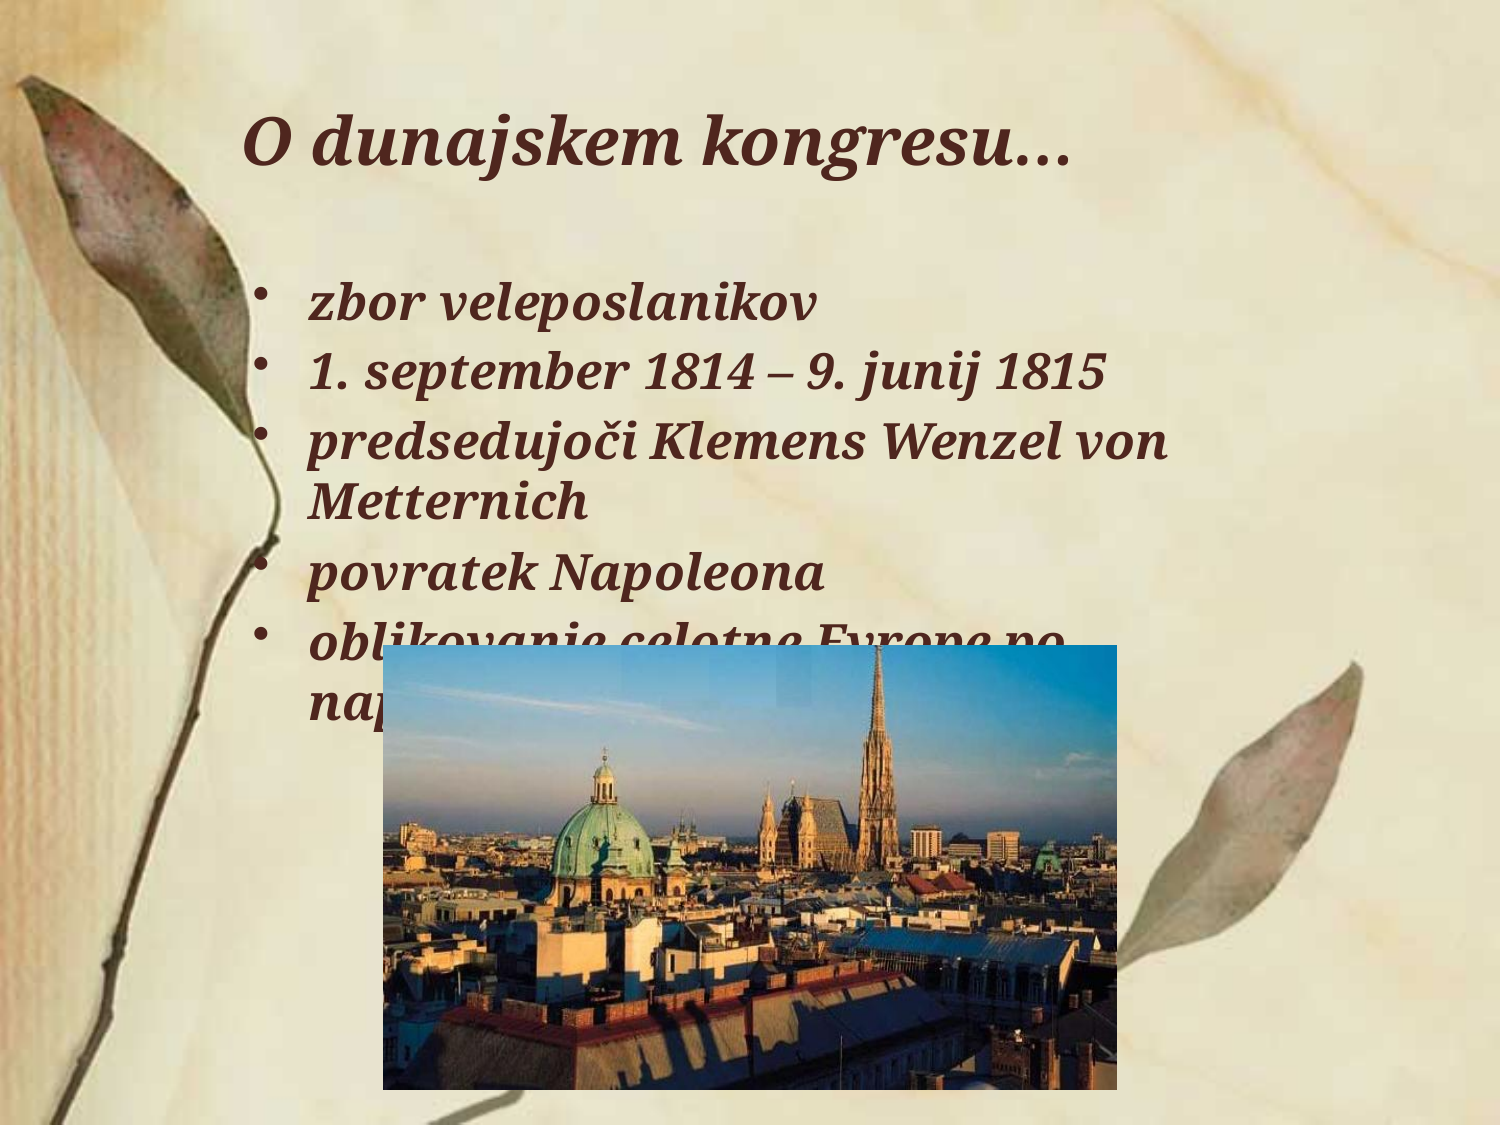

# O dunajskem kongresu…
zbor veleposlanikov
1. september 1814 – 9. junij 1815
predsedujoči Klemens Wenzel von Metternich
povratek Napoleona
oblikovanje celotne Evrope po napoleonskih vojnah